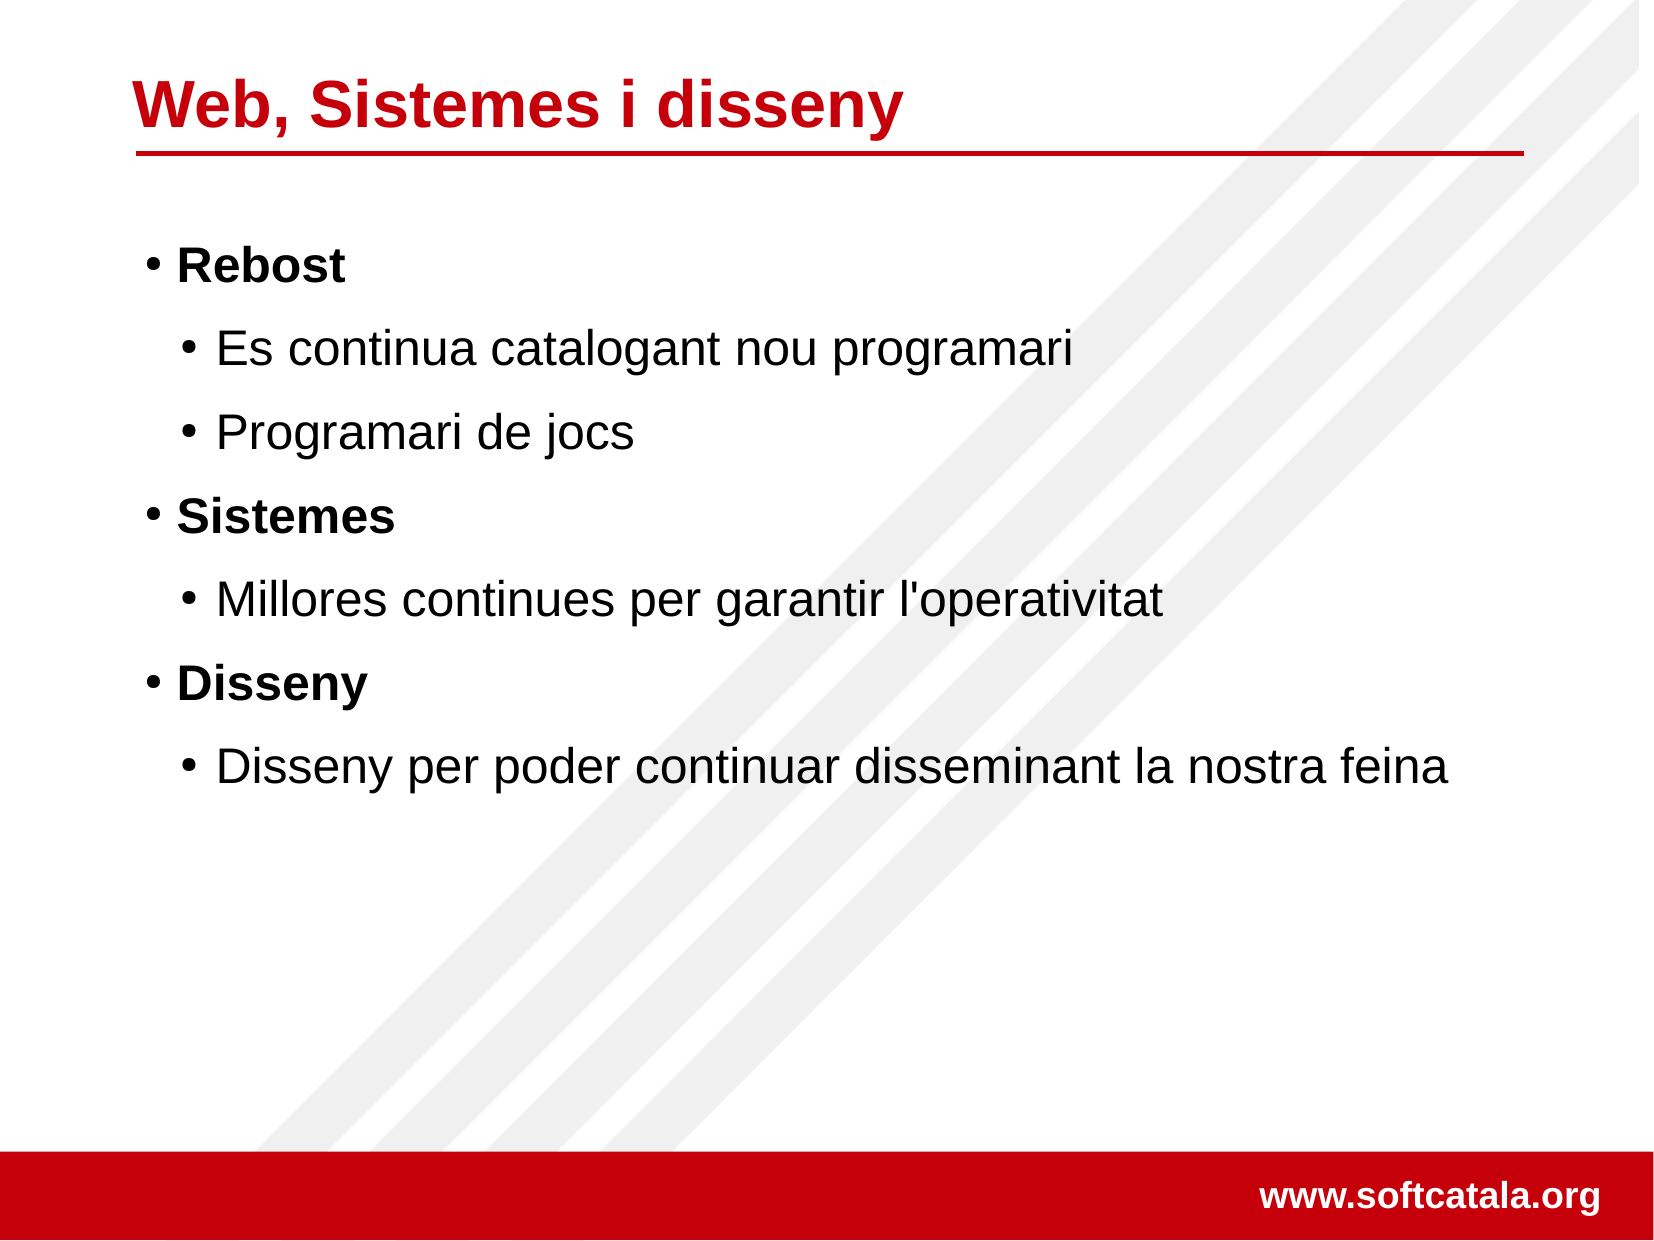

Web, Sistemes i disseny
 Rebost
Es continua catalogant nou programari
Programari de jocs
 Sistemes
Millores continues per garantir l'operativitat
 Disseny
Disseny per poder continuar disseminant la nostra feina
 www.softcatala.org